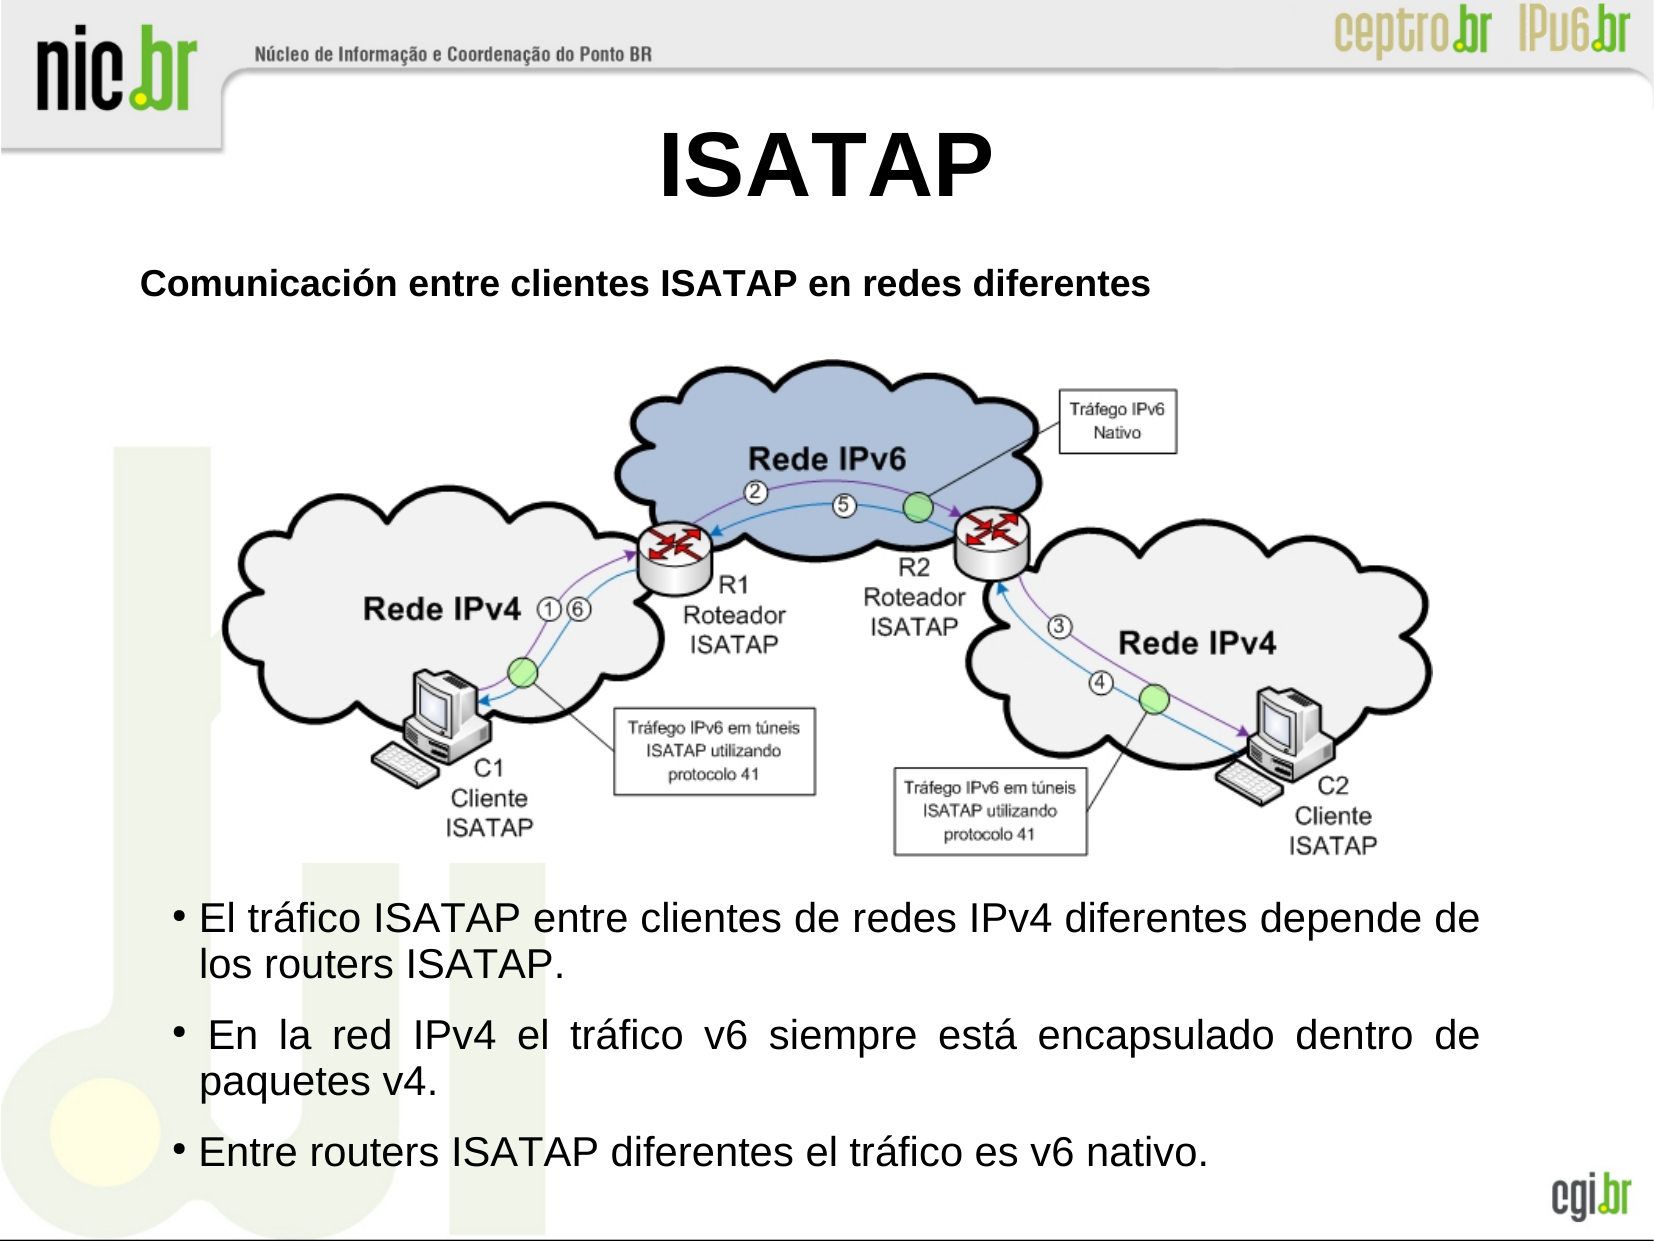

ISATAP
Comunicación entre clientes ISATAP en redes diferentes
 El tráfico ISATAP entre clientes de redes IPv4 diferentes depende de los routers ISATAP.
 En la red IPv4 el tráfico v6 siempre está encapsulado dentro de paquetes v4.
 Entre routers ISATAP diferentes el tráfico es v6 nativo.